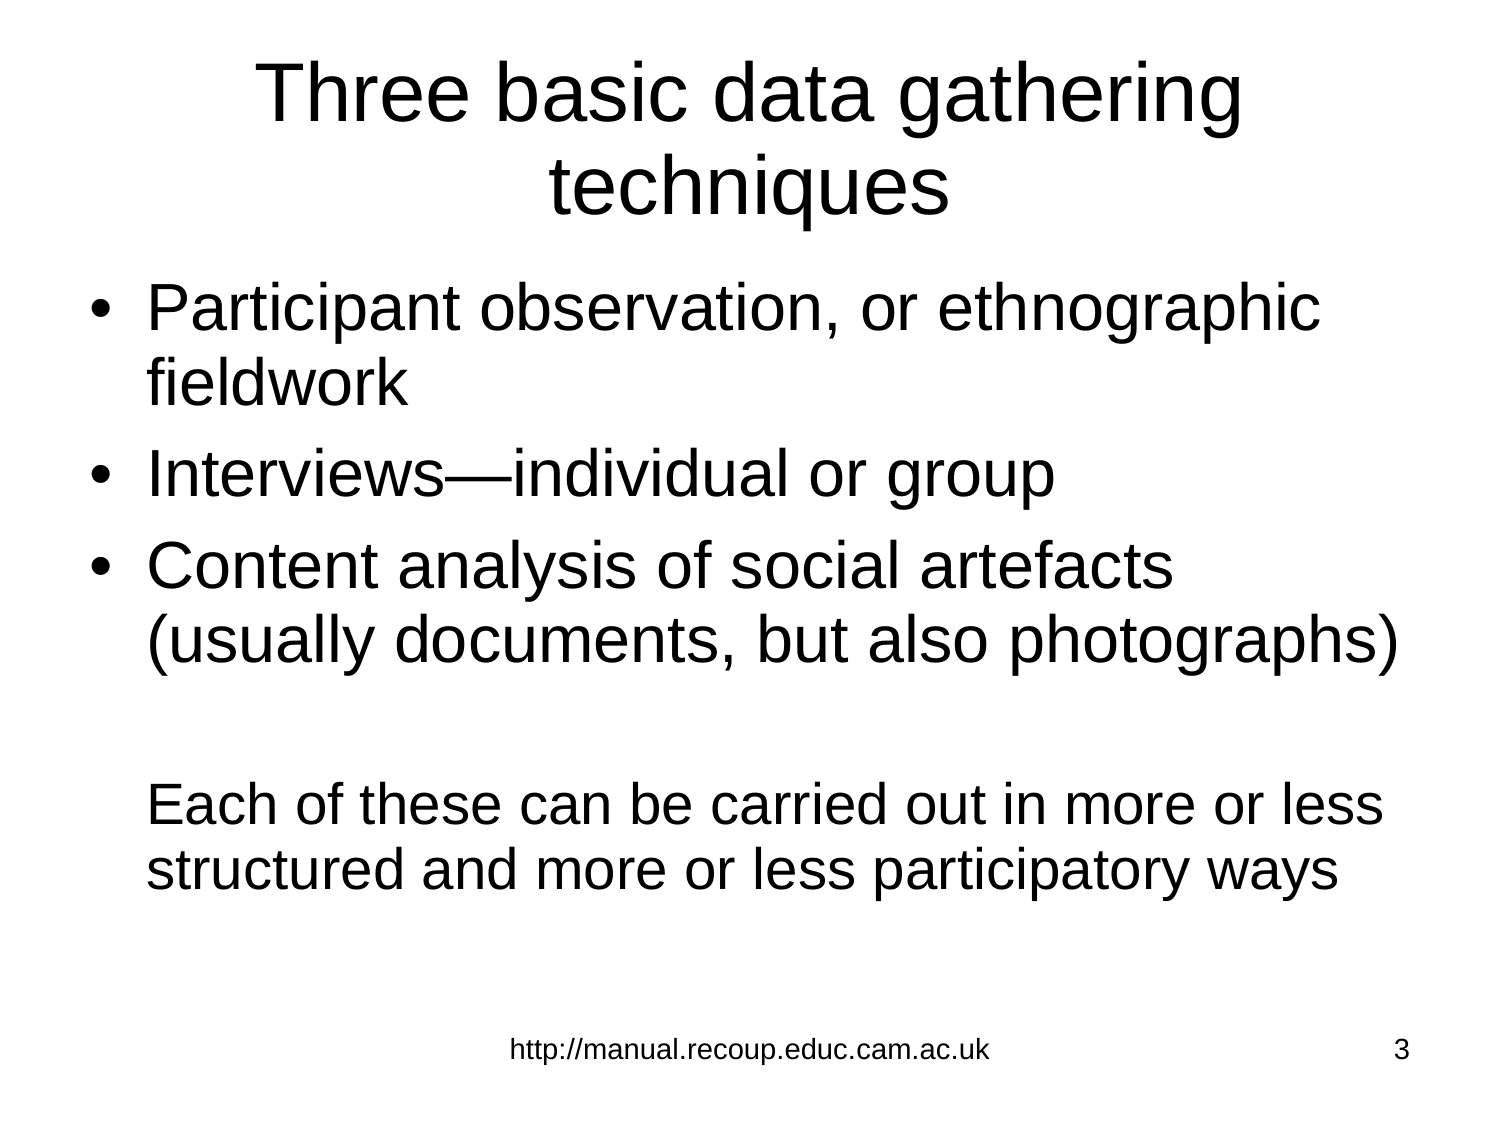

# Three basic data gathering techniques
Participant observation, or ethnographic fieldwork
Interviews—individual or group
Content analysis of social artefacts (usually documents, but also photographs)
	Each of these can be carried out in more or less structured and more or less participatory ways
http://manual.recoup.educ.cam.ac.uk
3